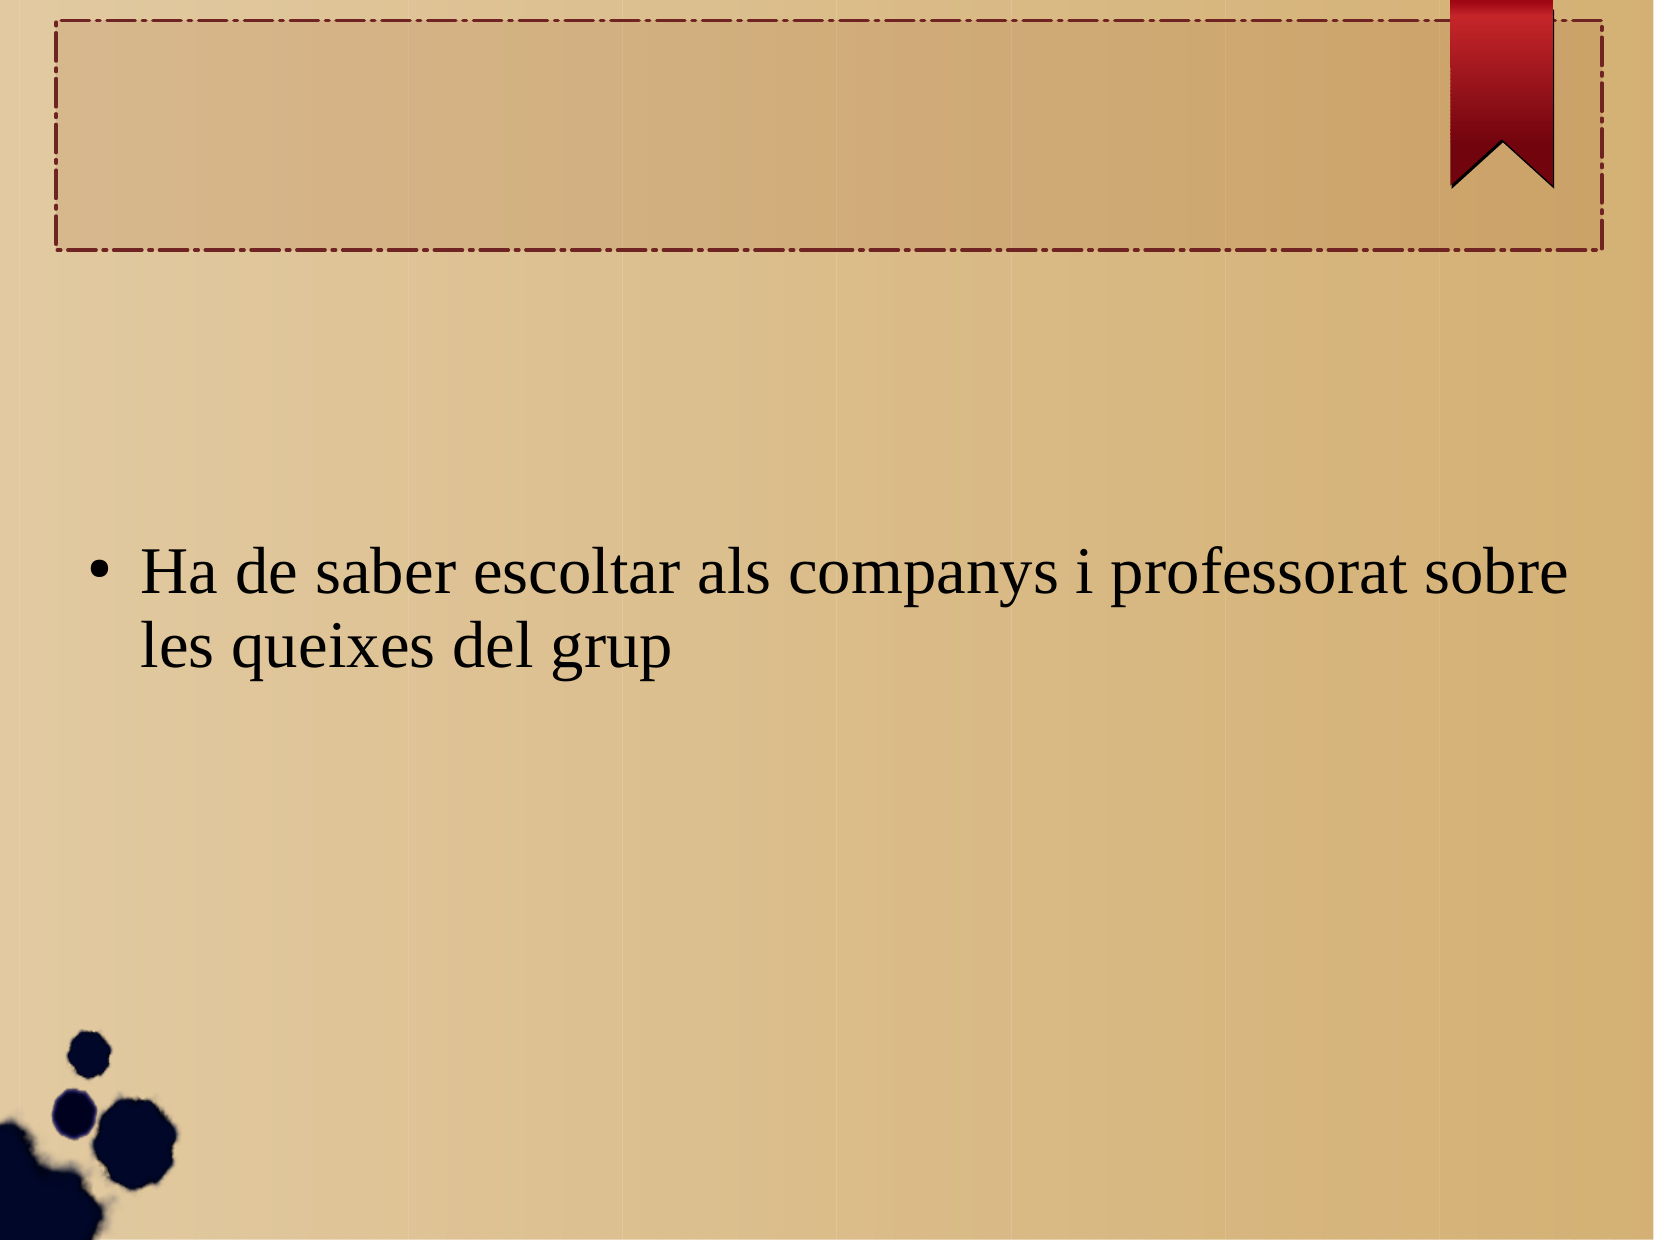

#
Ha de saber escoltar als companys i professorat sobre les queixes del grup